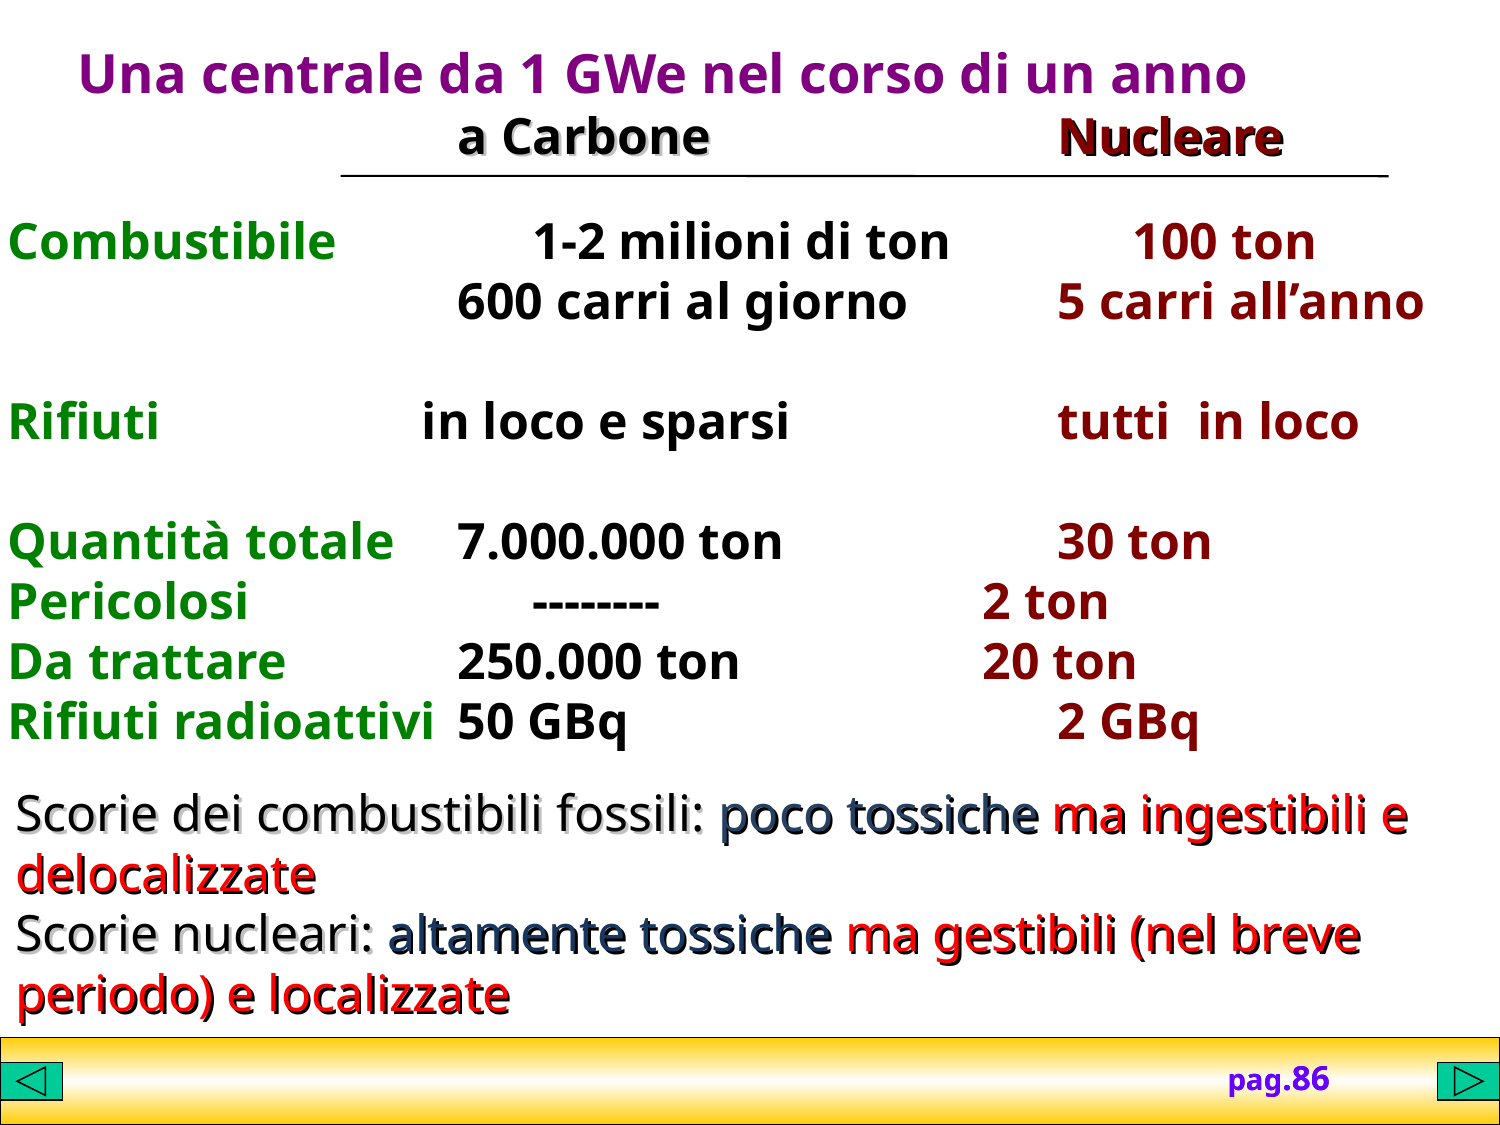

Una centrale da 1 GWe nel corso di un anno
						a Carbone					Nucleare
Combustibile			1-2 milioni di ton			100 ton
						600 carri al giorno		5 carri all’anno
Rifiuti		 	 in loco e sparsi				tutti in loco
Quantità totale	7.000.000 ton				30 ton
Pericolosi				--------					2 ton
Da trattare			250.000 ton				20 ton
Rifiuti radioattivi	50 GBq						2 GBq
Scorie dei combustibili fossili: poco tossiche ma ingestibili e delocalizzate
Scorie nucleari: altamente tossiche ma gestibili (nel breve periodo) e localizzate
pag.
86